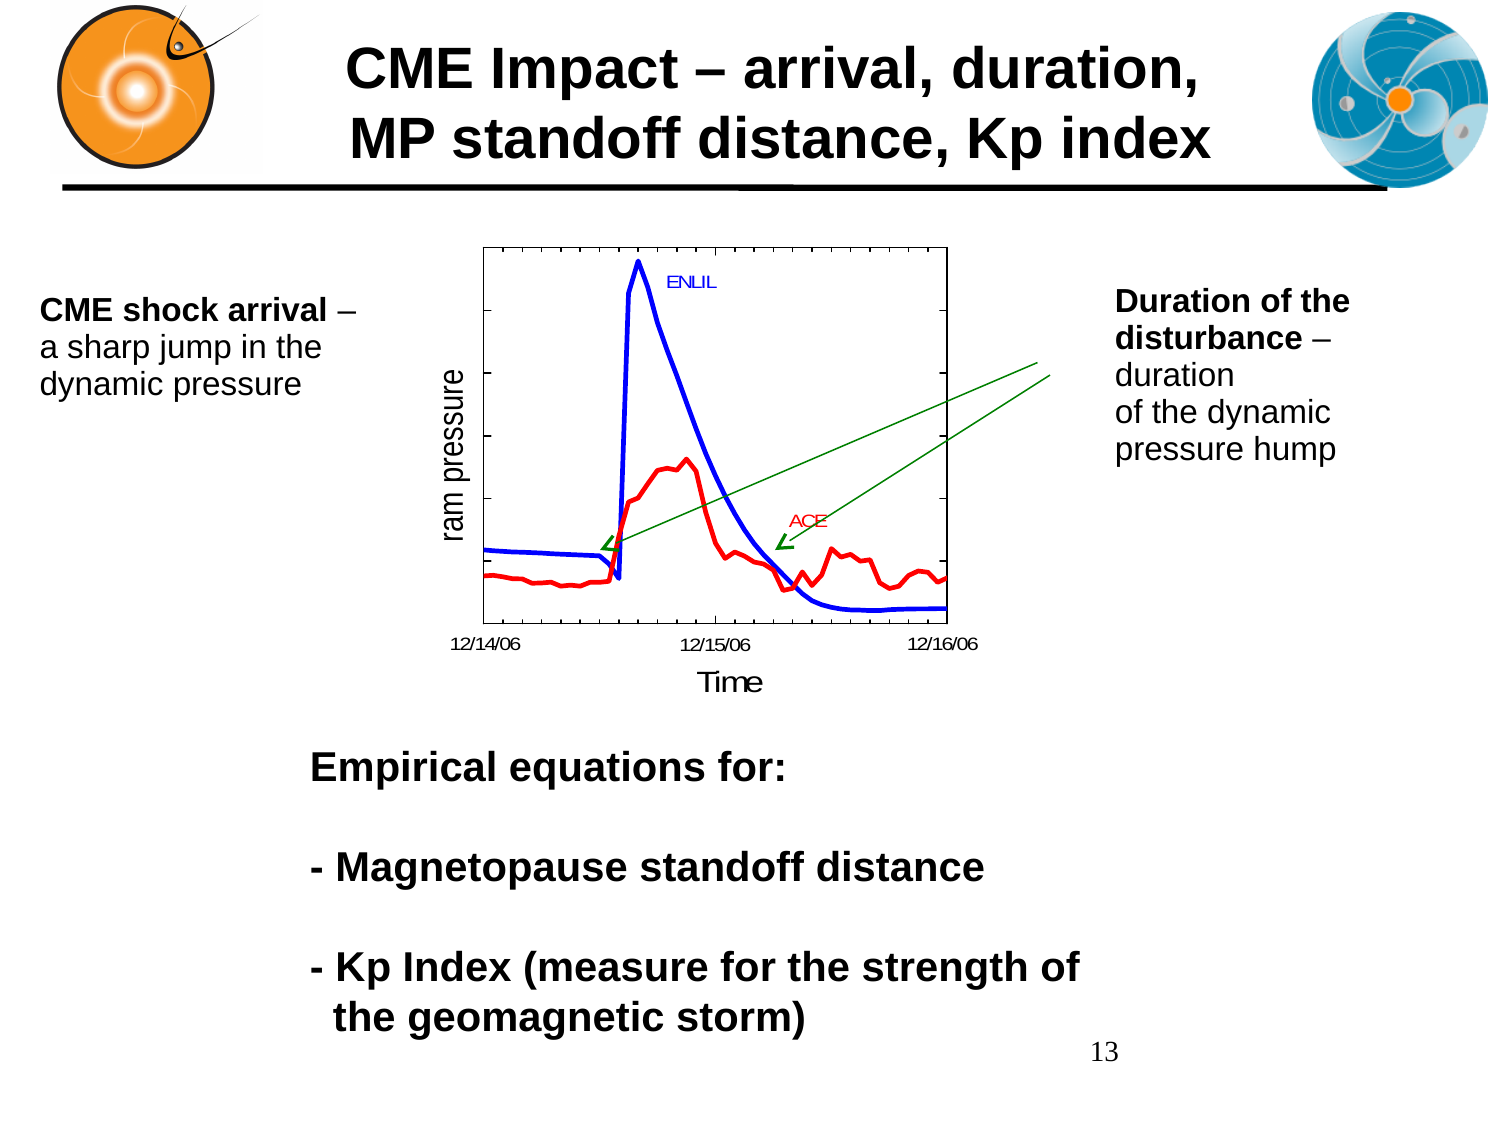

CME Impact – arrival, duration,
MP standoff distance, Kp index
Duration of the disturbance – duration
of the dynamic
pressure hump
CME shock arrival –
a sharp jump in the dynamic pressure
Empirical equations for:
- Magnetopause standoff distance
- Kp Index (measure for the strength of the geomagnetic storm)